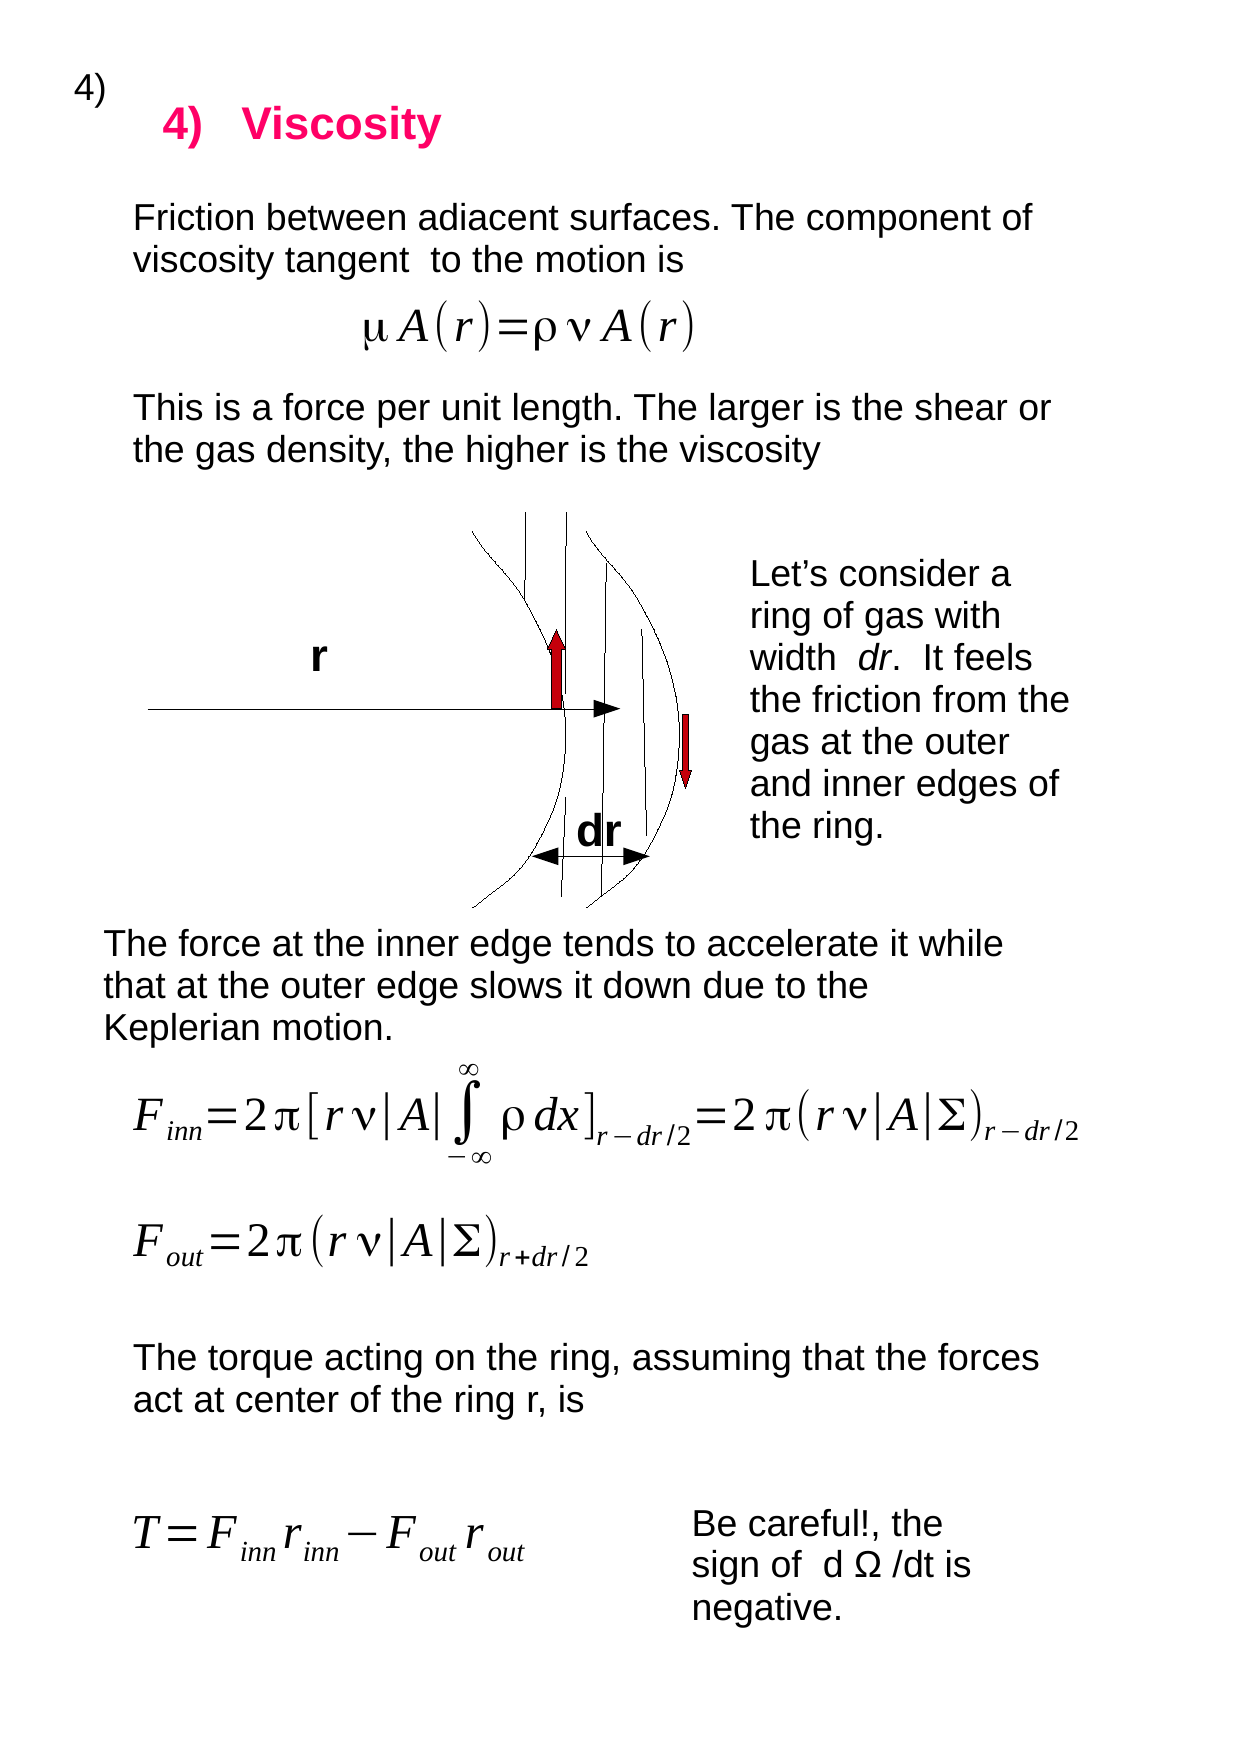

4)
4) Viscosity
Friction between adiacent surfaces. The component of viscosity tangent to the motion is
This is a force per unit length. The larger is the shear or the gas density, the higher is the viscosity
Let’s consider a ring of gas with width dr. It feels the friction from the gas at the outer and inner edges of the ring.
r
dr
The force at the inner edge tends to accelerate it while that at the outer edge slows it down due to the Keplerian motion.
The torque acting on the ring, assuming that the forces act at center of the ring r, is
Be careful!, the sign of d Ω /dt is negative.